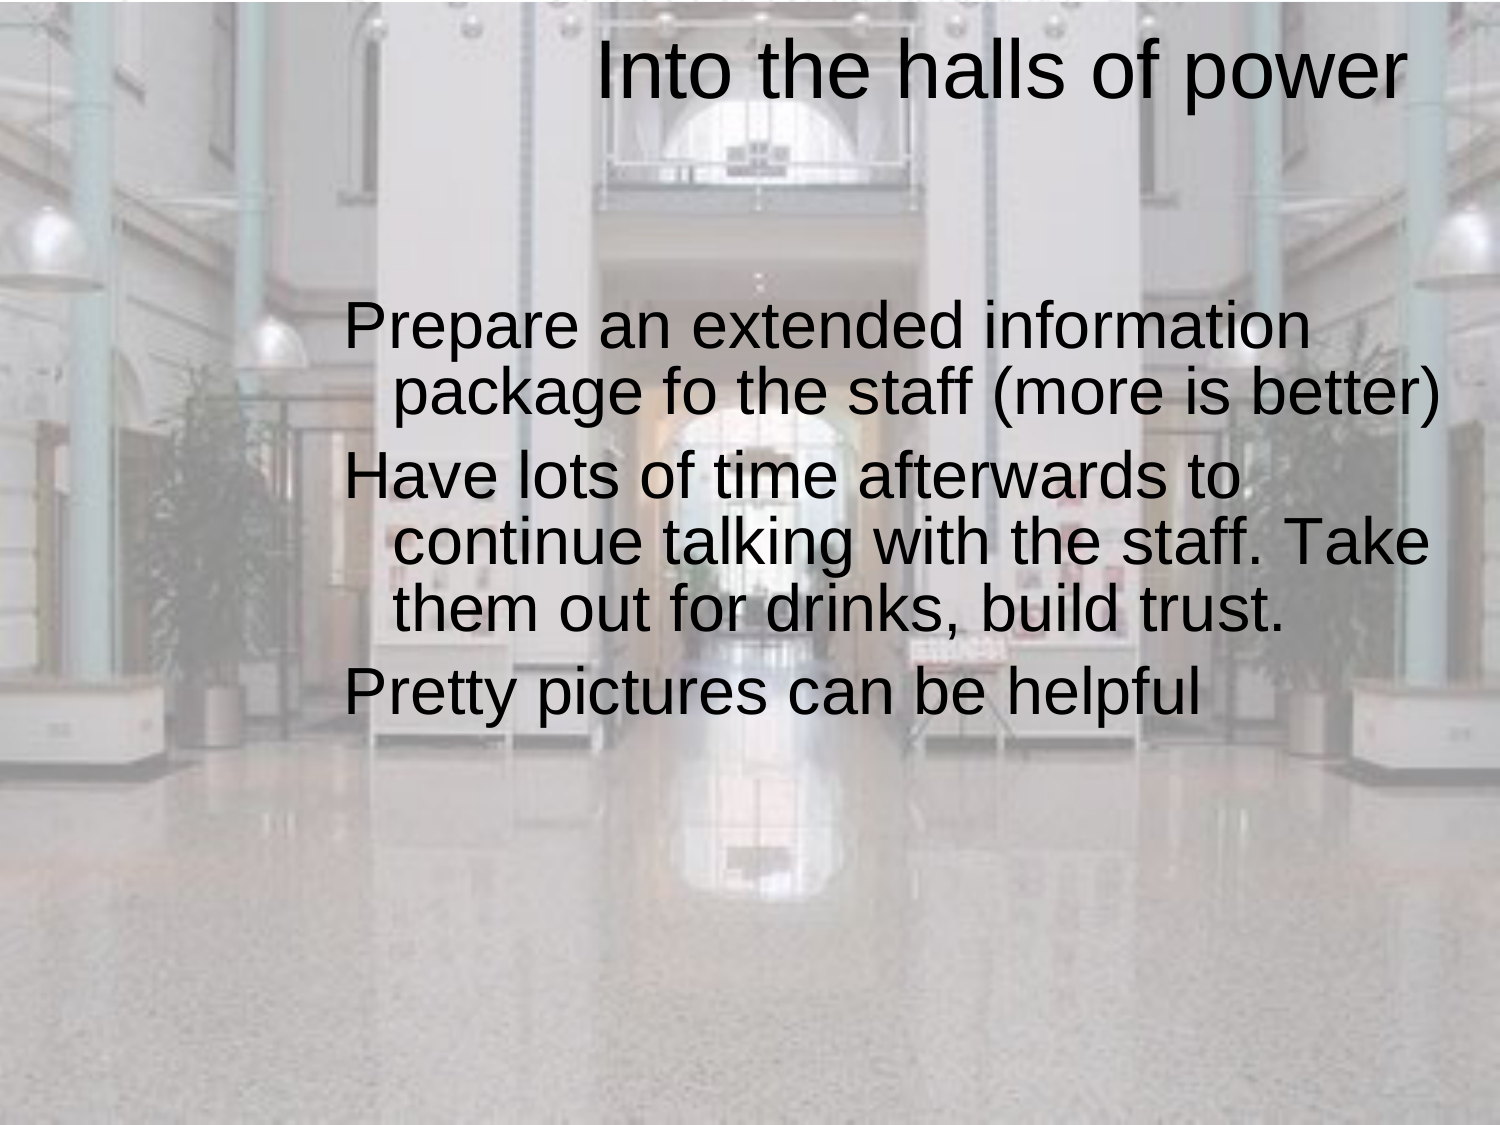

# Into the halls of power
Prepare an extended information package fo the staff (more is better)
Have lots of time afterwards to continue talking with the staff. Take them out for drinks, build trust.
Pretty pictures can be helpful